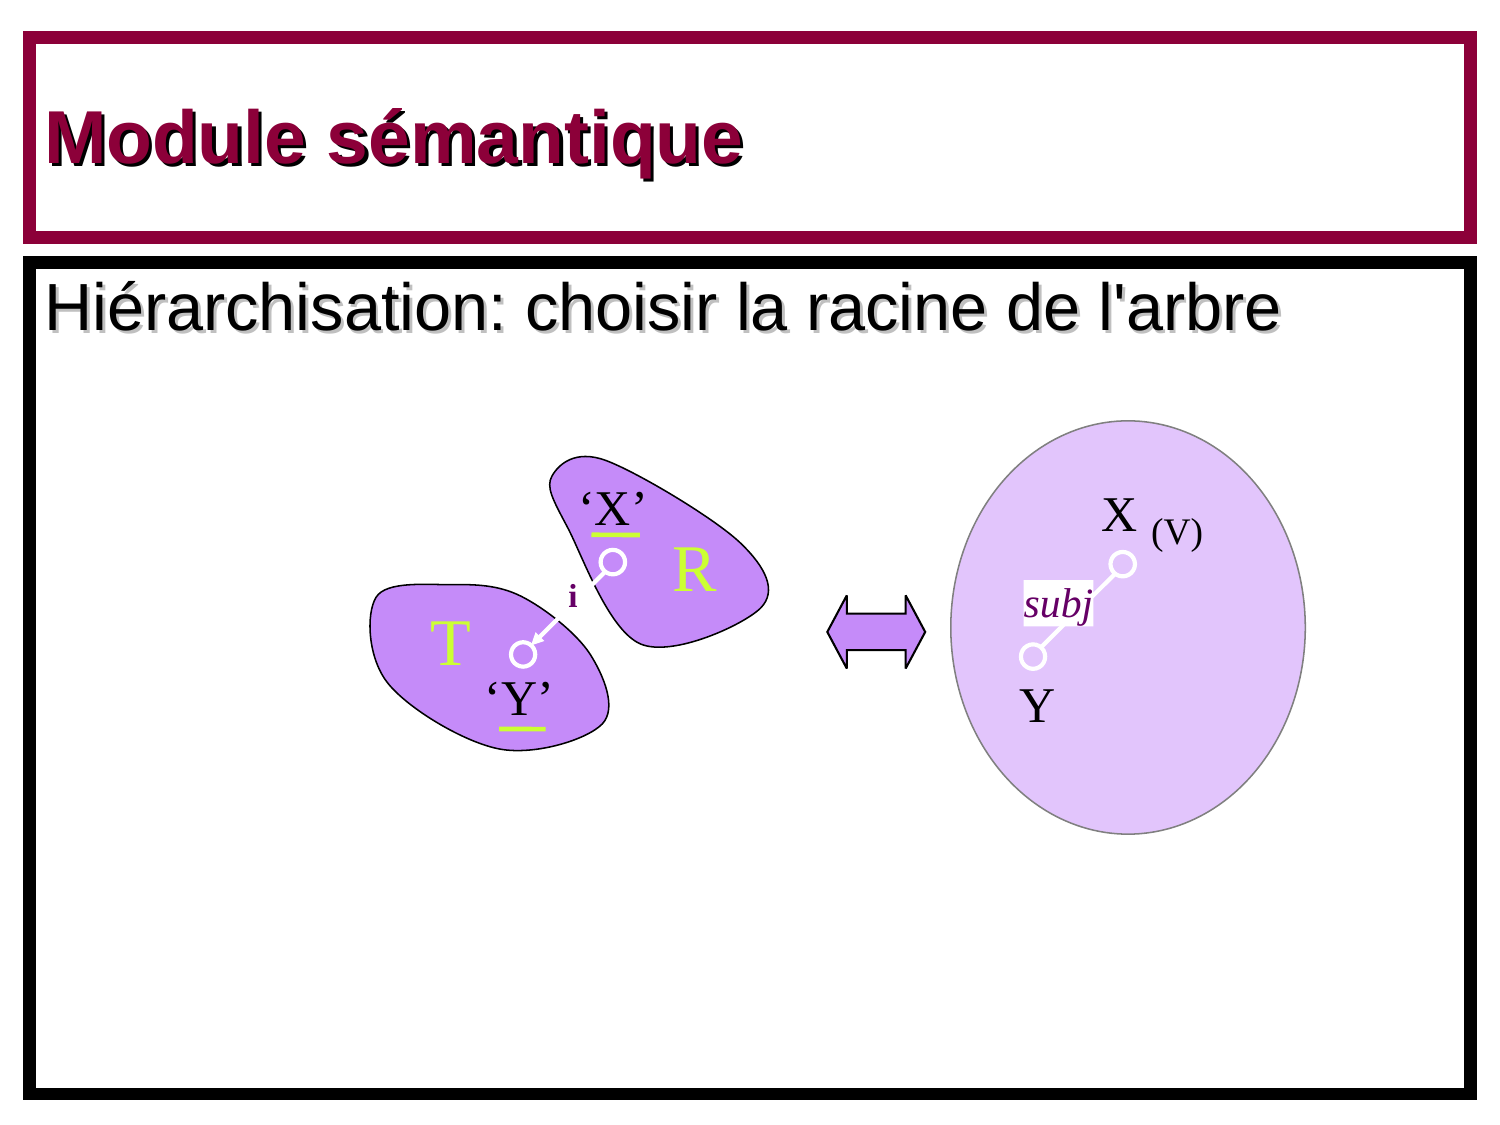

# Module sémantique
Hiérarchisation: choisir la racine de l'arbre
‘X’
R
i
T
‘Y’
X
(V)
subj
Y